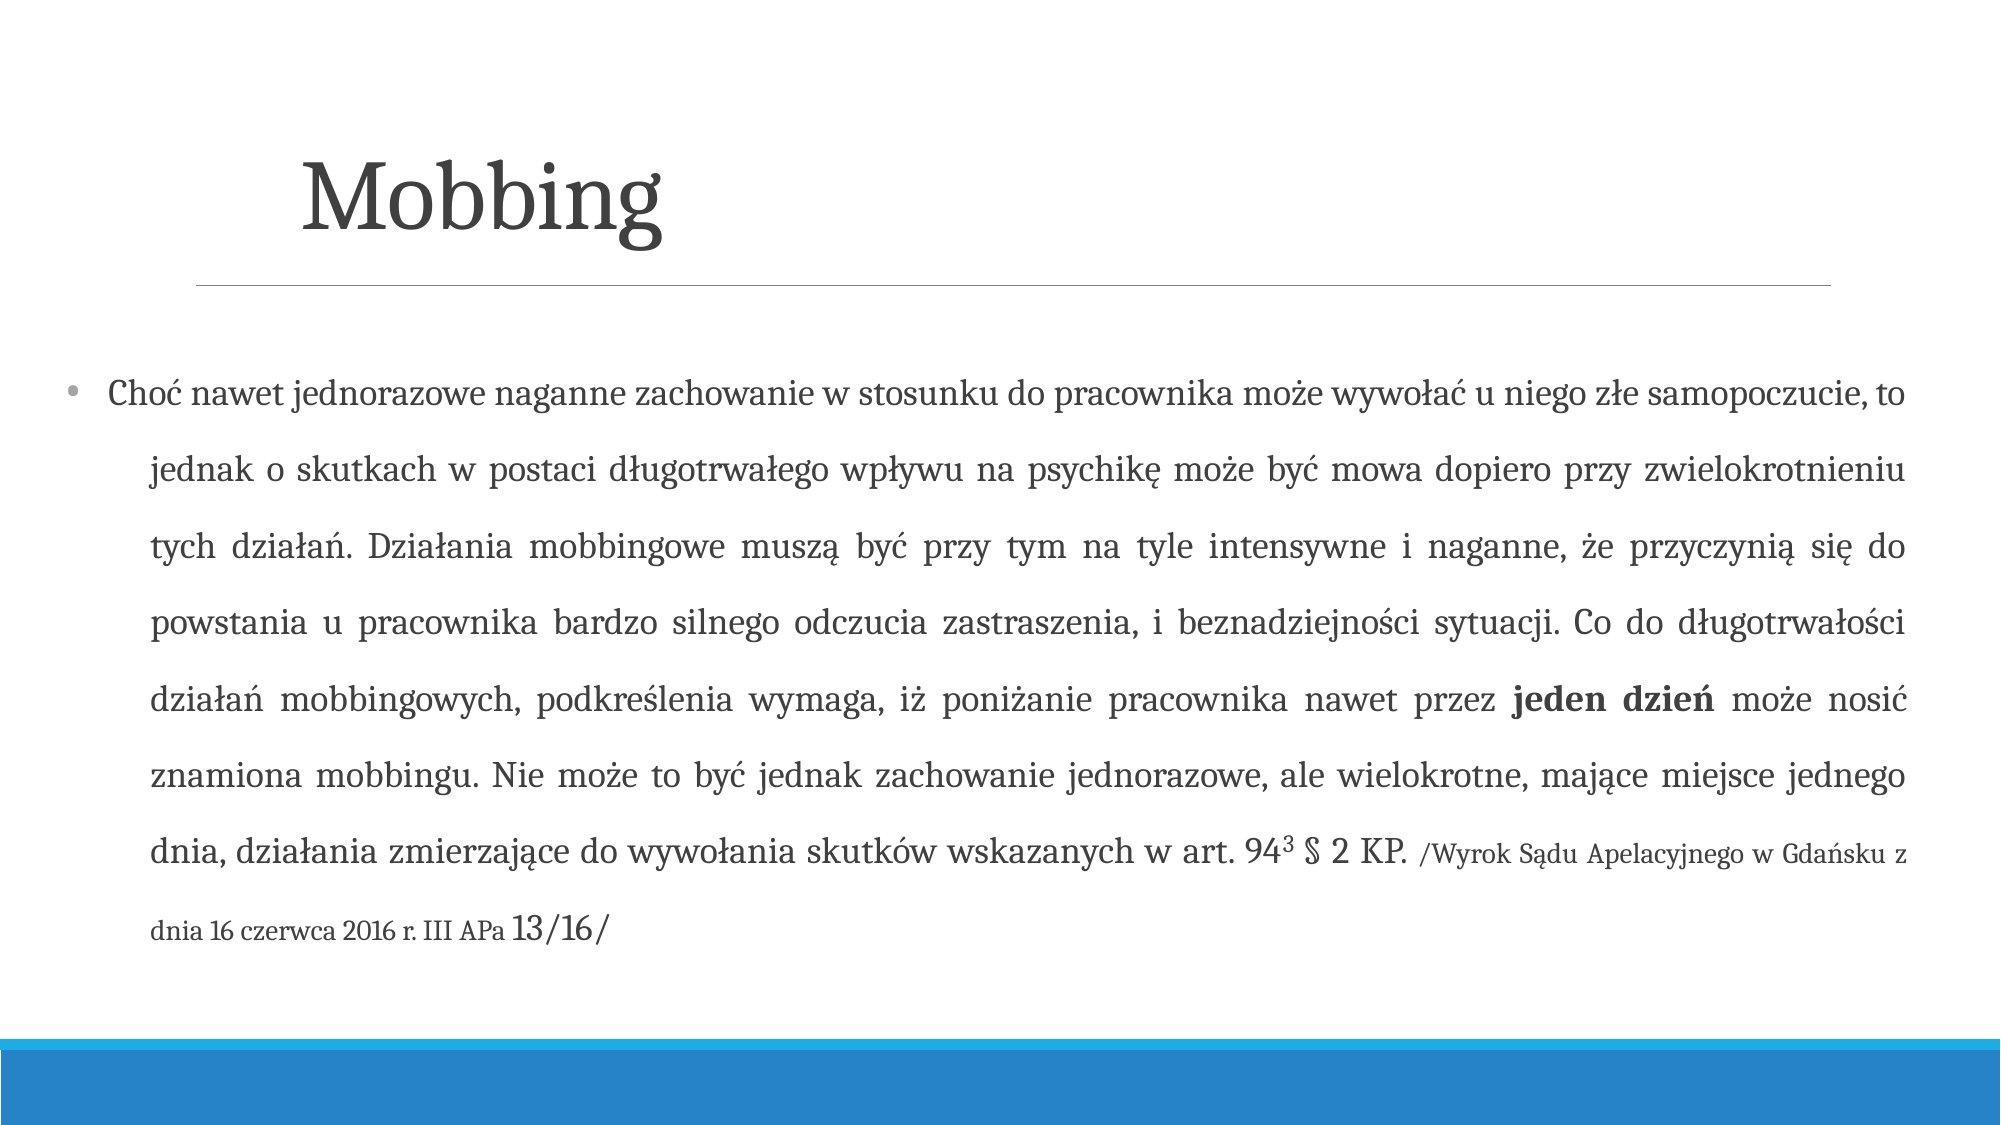

# Mobbing
Choć nawet jednorazowe naganne zachowanie w stosunku do pracownika może wywołać u niego złe samopoczucie, to jednak o skutkach w postaci długotrwałego wpływu na psychikę może być mowa dopiero przy zwielokrotnieniu tych działań. Działania mobbingowe muszą być przy tym na tyle intensywne i naganne, że przyczynią się do powstania u pracownika bardzo silnego odczucia zastraszenia, i beznadziejności sytuacji. Co do długotrwałości działań mobbingowych, podkreślenia wymaga, iż poniżanie pracownika nawet przez jeden dzień może nosić znamiona mobbingu. Nie może to być jednak zachowanie jednorazowe, ale wielokrotne, mające miejsce jednego dnia, działania zmierzające do wywołania skutków wskazanych w art. 943 § 2 KP. /Wyrok Sądu Apelacyjnego w Gdańsku z dnia 16 czerwca 2016 r. III APa 13/16/